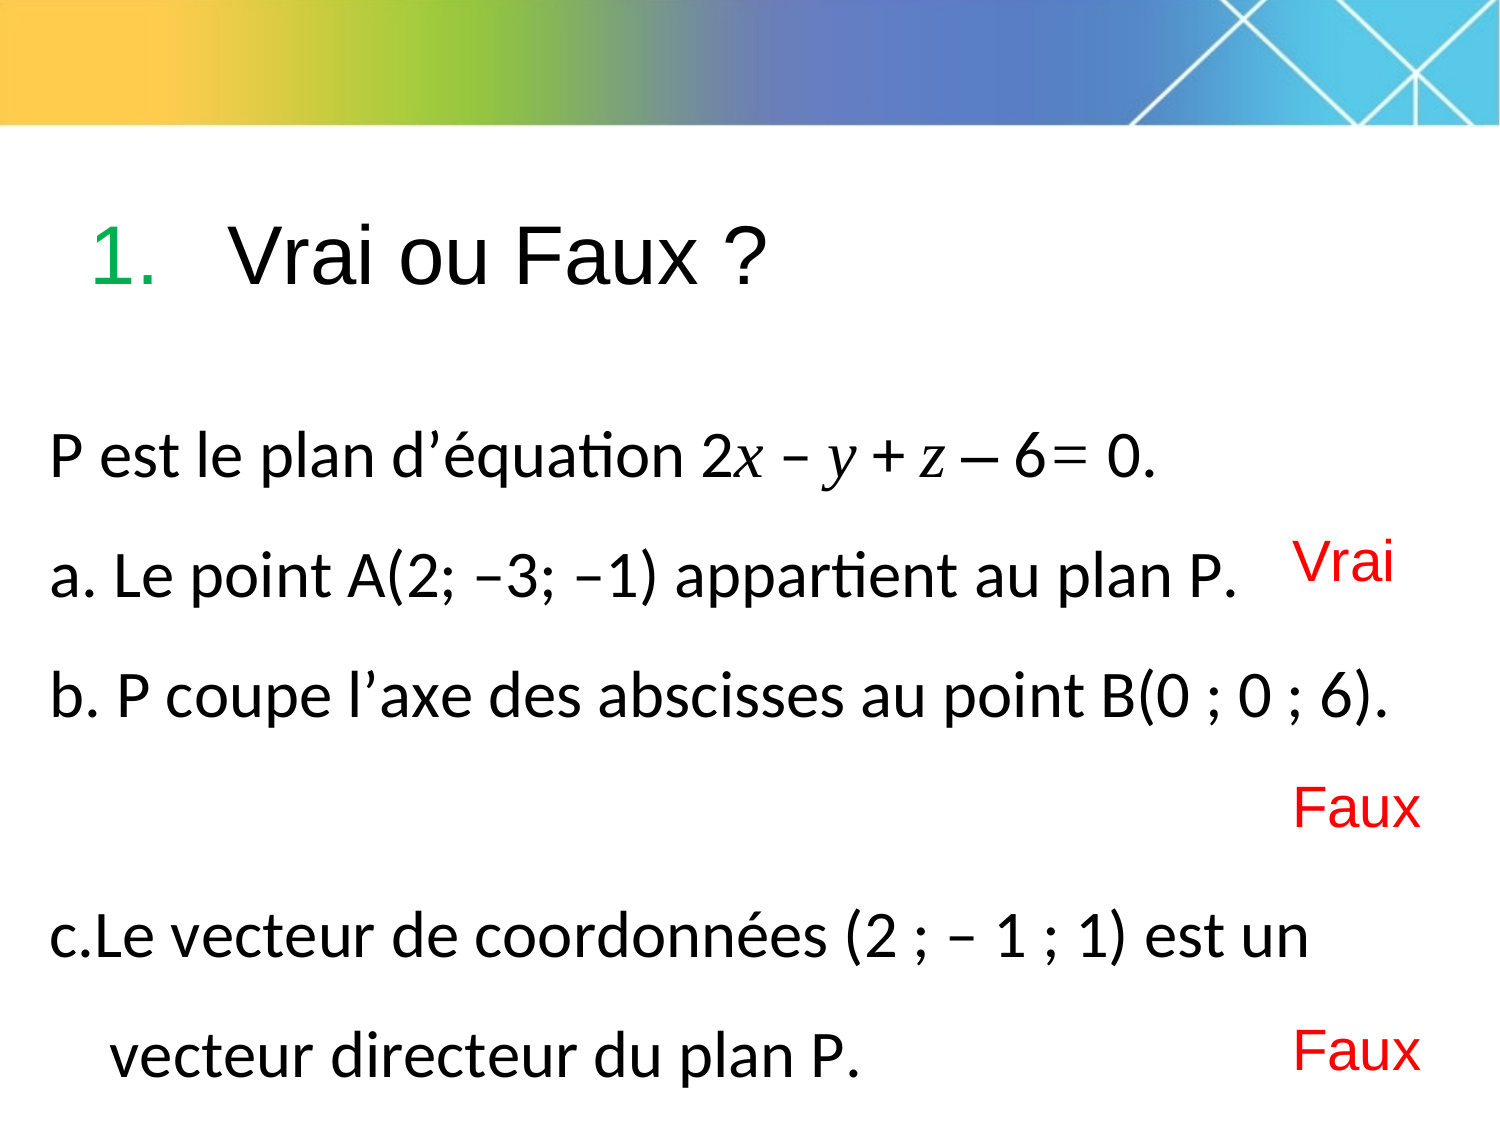

Vrai ou Faux ?
P est le plan d’équation 2x – y + z – 6= 0.
a. Le point A(2; –3; –1) appartient au plan P.
b. P coupe l’axe des abscisses au point B(0 ; 0 ; 6).
Le vecteur de coordonnées (2 ; – 1 ; 1) est un
 vecteur directeur du plan P.
Vrai
Faux
Faux